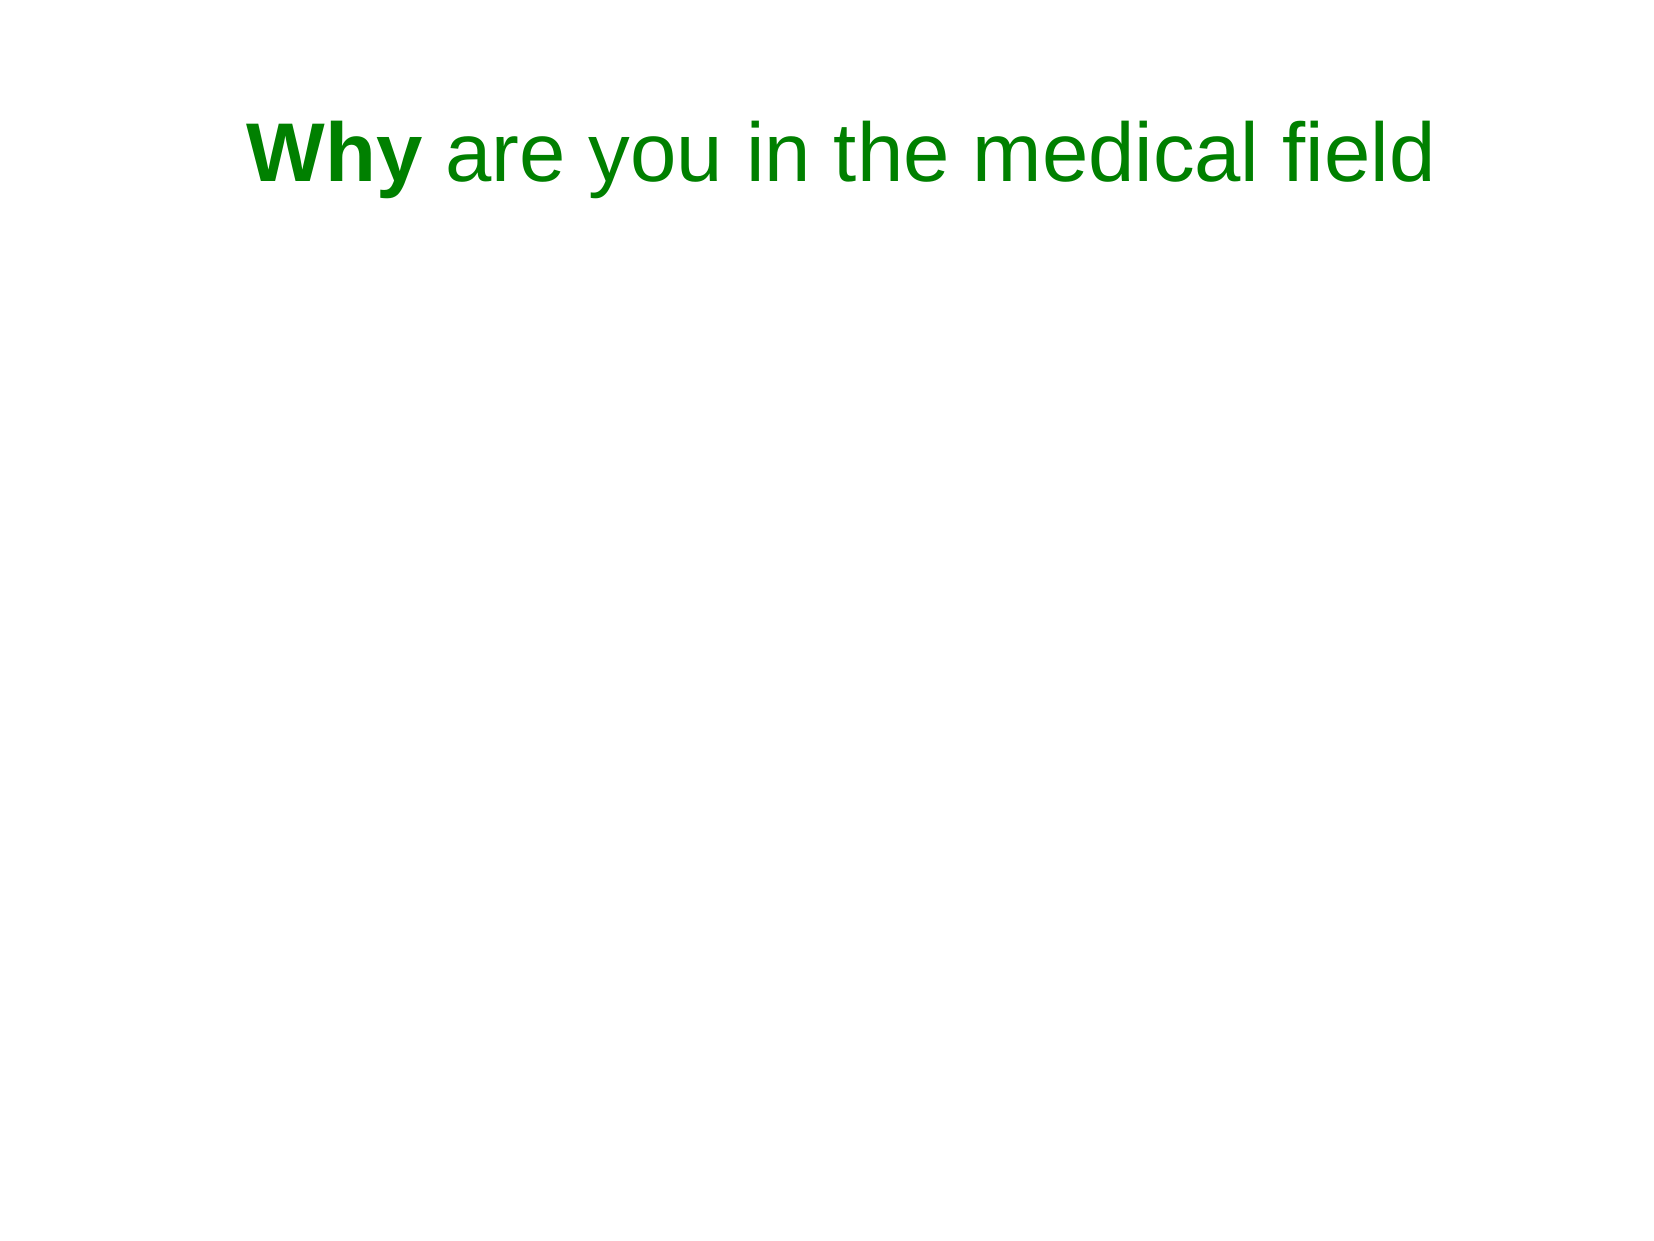

# Why are you in the medical field